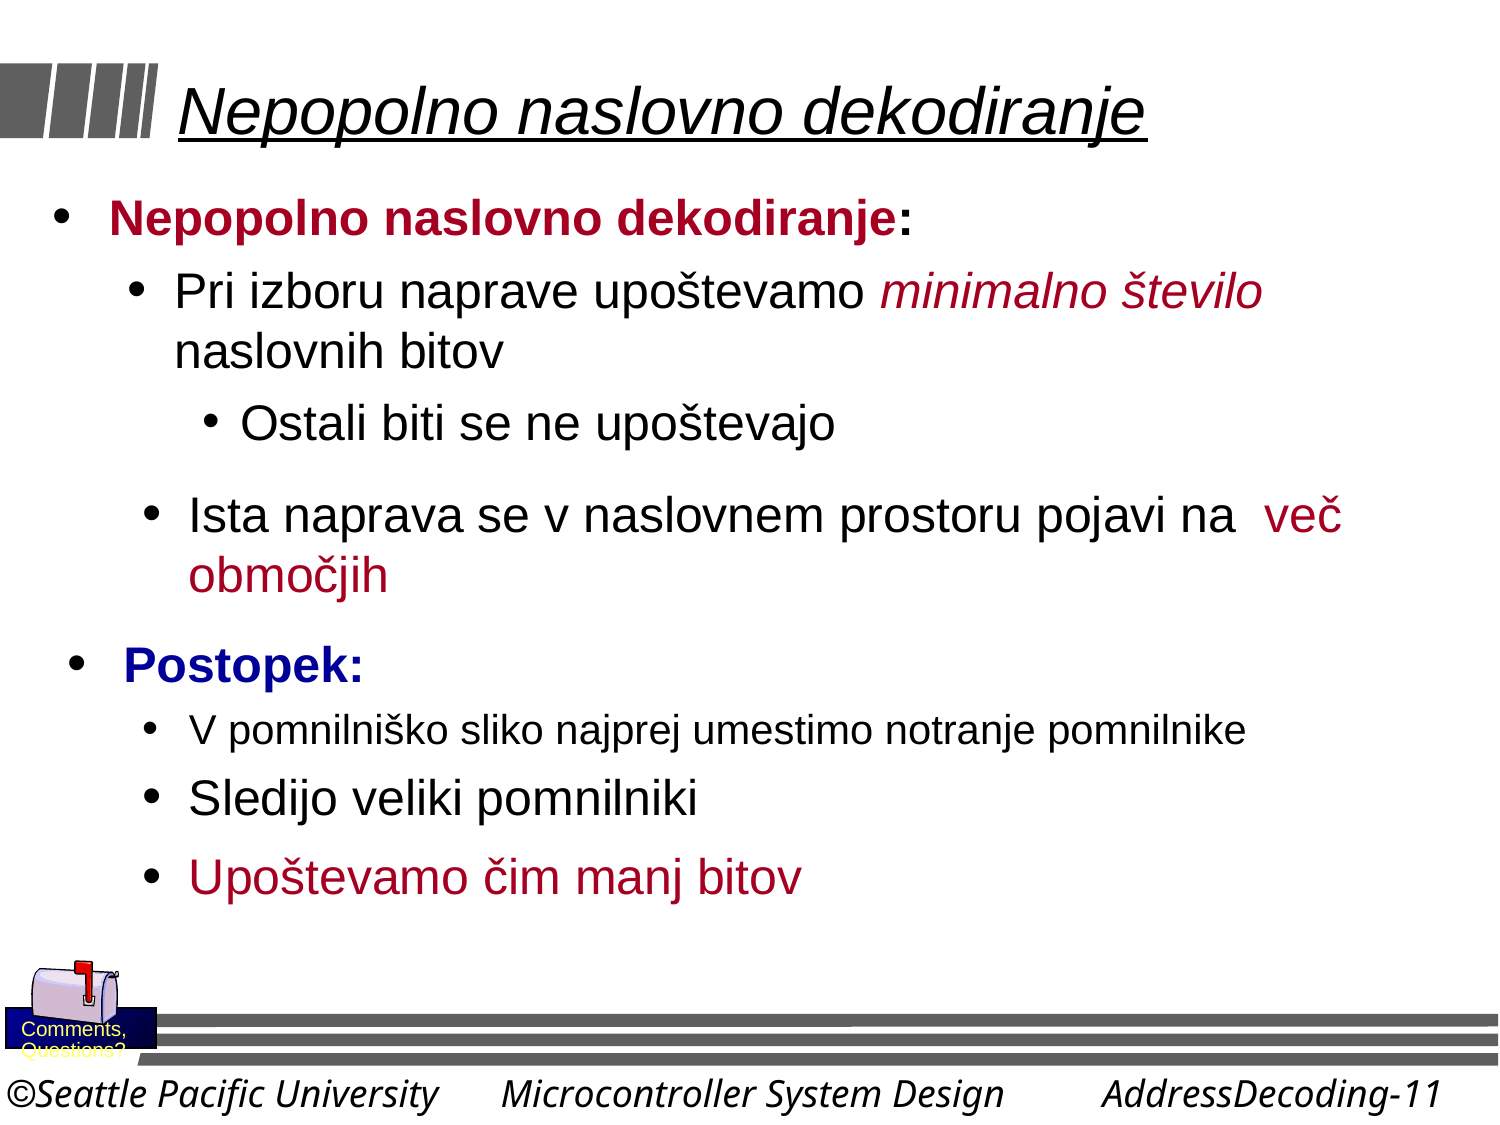

# Nepopolno naslovno dekodiranje
Nepopolno naslovno dekodiranje:
Pri izboru naprave upoštevamo minimalno število naslovnih bitov
Ostali biti se ne upoštevajo
Ista naprava se v naslovnem prostoru pojavi na več območjih
Postopek:
V pomnilniško sliko najprej umestimo notranje pomnilnike
Sledijo veliki pomnilniki
Upoštevamo čim manj bitov